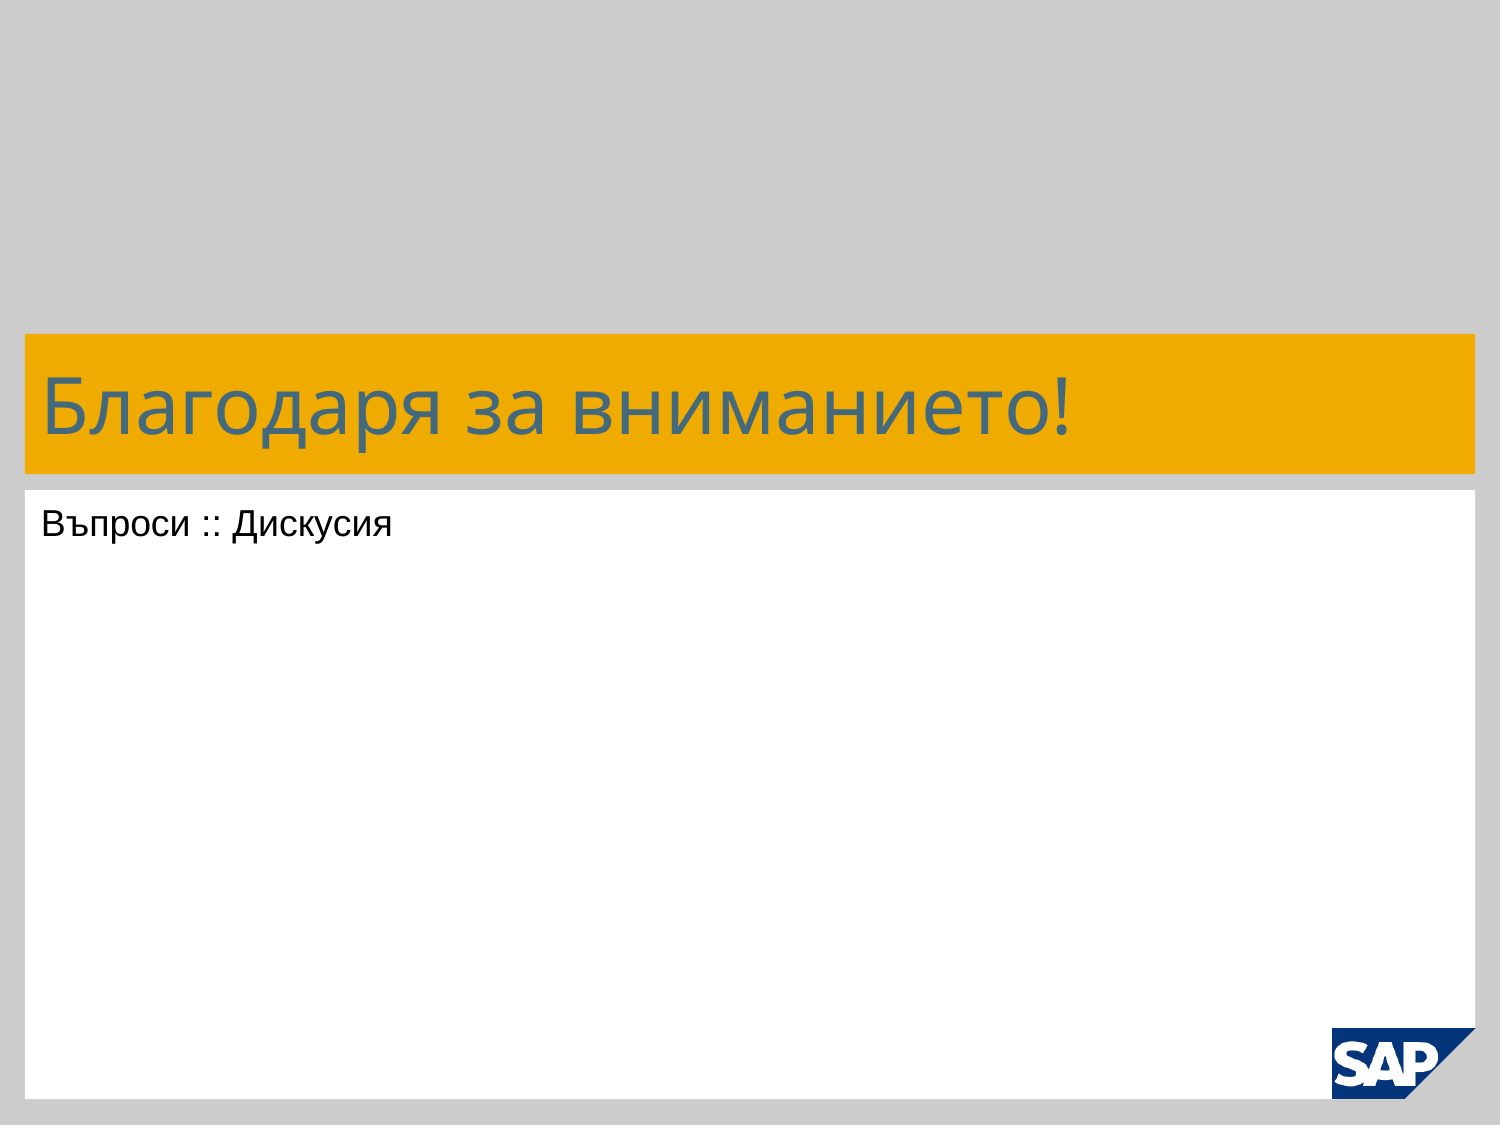

Благодаря за вниманието!
# Въпроси :: Дискусия
15